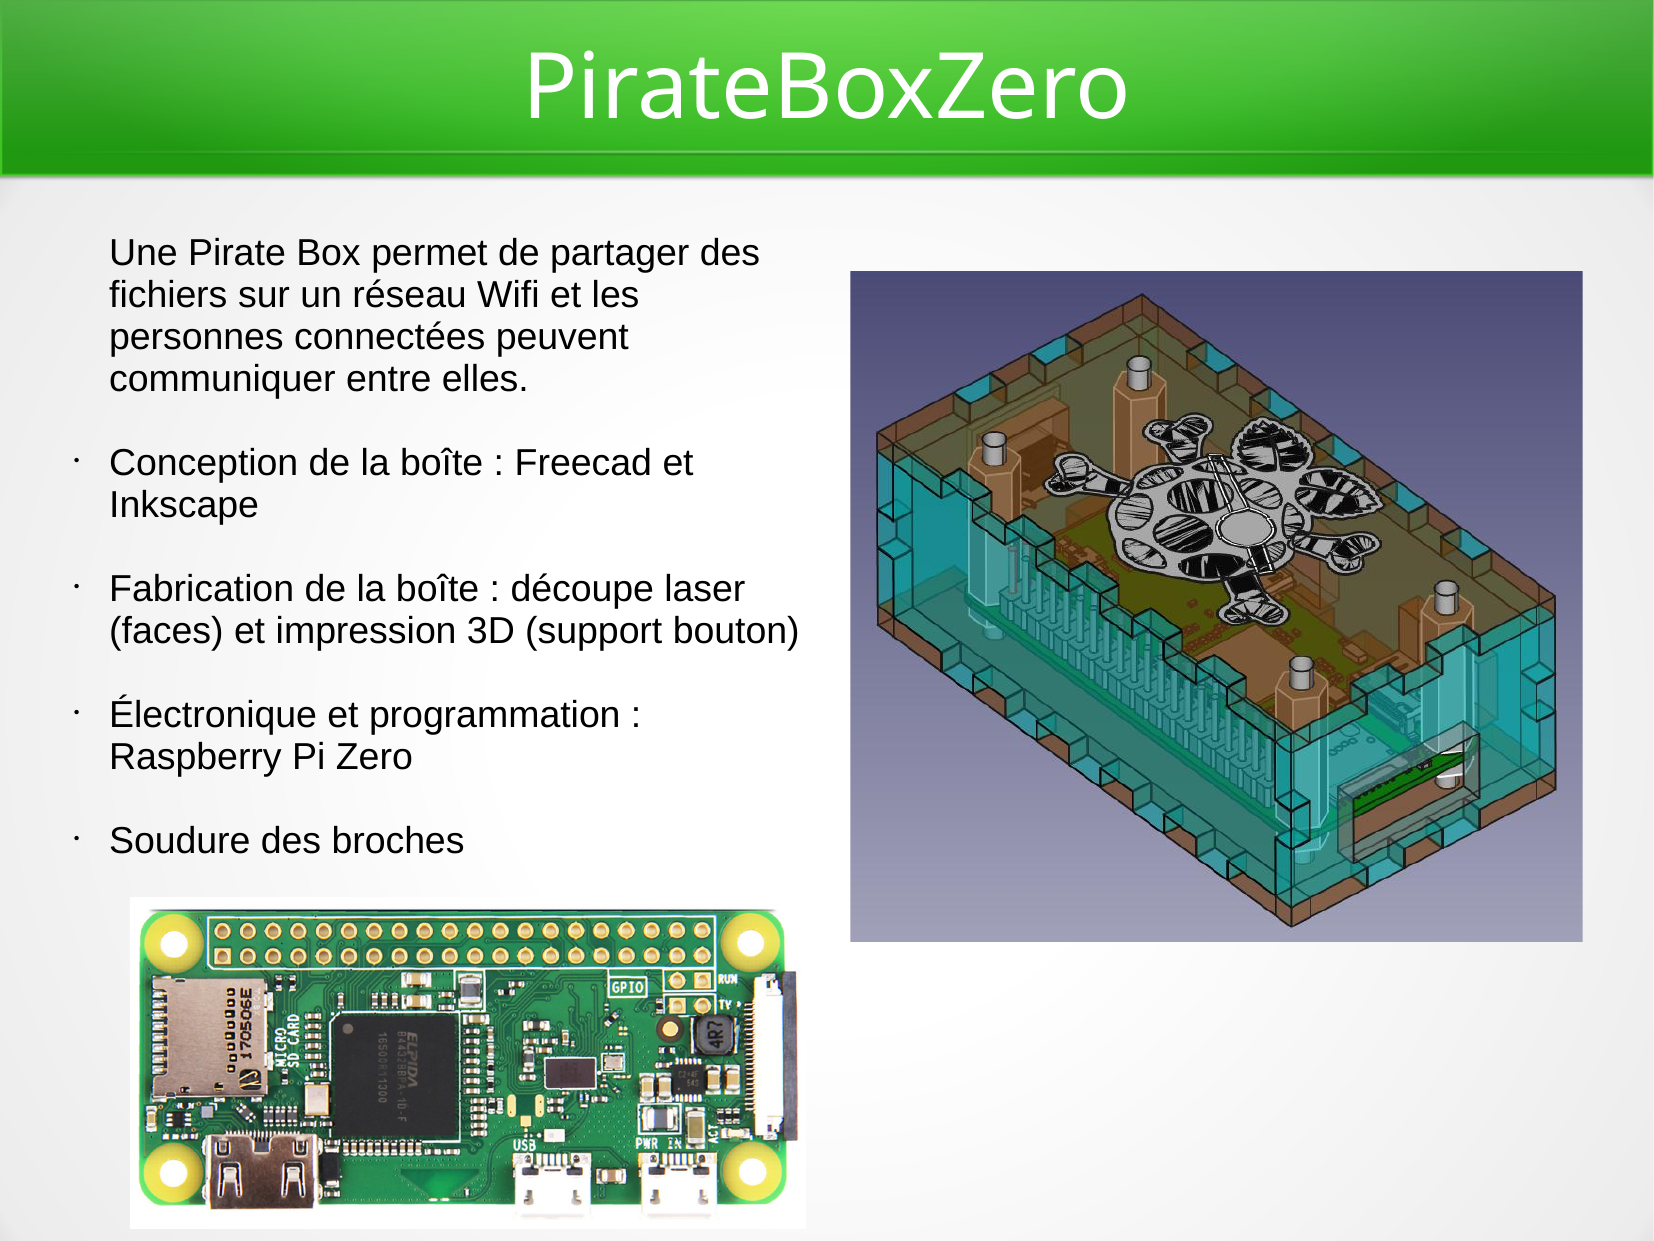

# PirateBoxZero
Une Pirate Box permet de partager des fichiers sur un réseau Wifi et les personnes connectées peuvent communiquer entre elles.
Conception de la boîte : Freecad et Inkscape
Fabrication de la boîte : découpe laser (faces) et impression 3D (support bouton)
Électronique et programmation : Raspberry Pi Zero
Soudure des broches